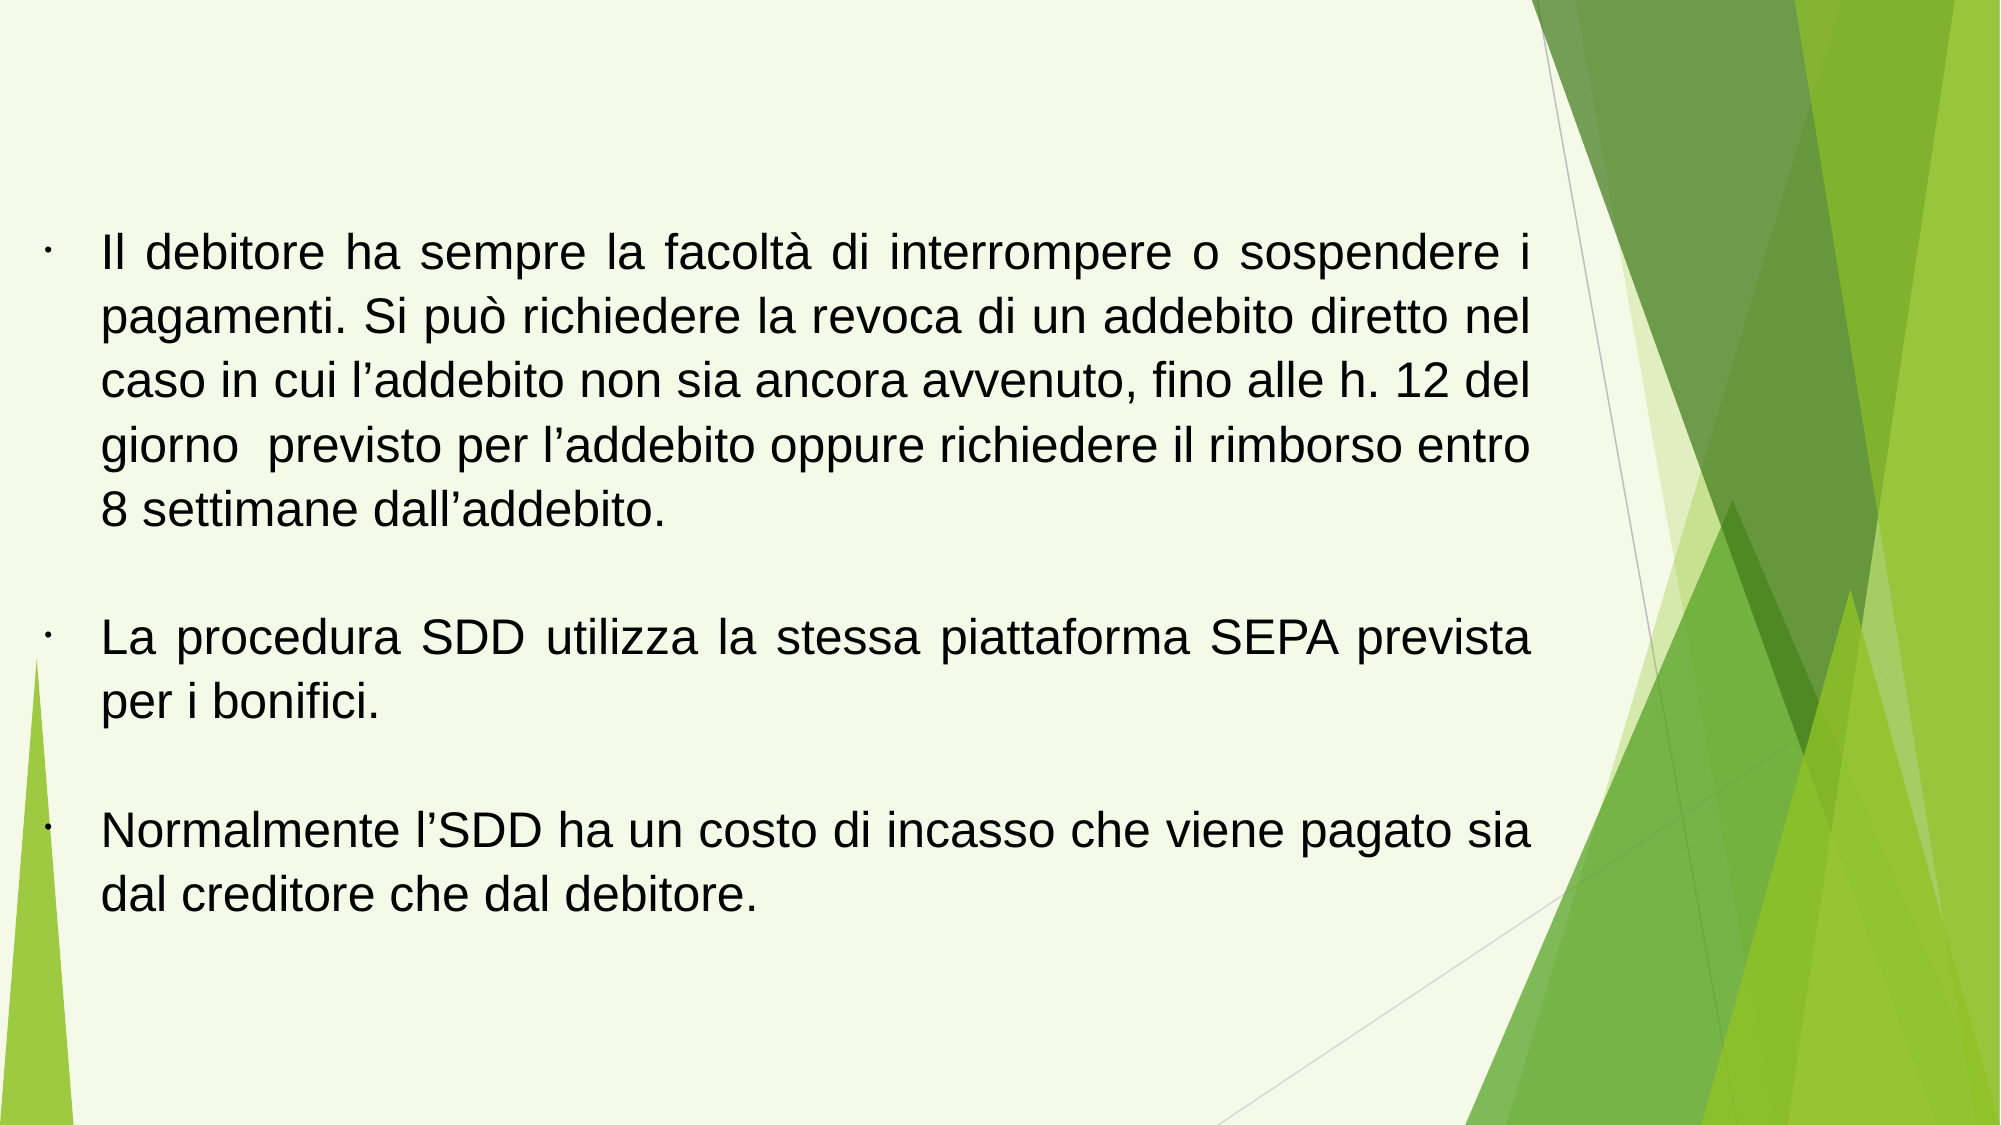

Il debitore ha sempre la facoltà di interrompere o sospendere i pagamenti. Si può richiedere la revoca di un addebito diretto nel caso in cui l’addebito non sia ancora avvenuto, fino alle h. 12 del giorno previsto per l’addebito oppure richiedere il rimborso entro 8 settimane dall’addebito.
La procedura SDD utilizza la stessa piattaforma SEPA prevista per i bonifici.
Normalmente l’SDD ha un costo di incasso che viene pagato sia dal creditore che dal debitore.